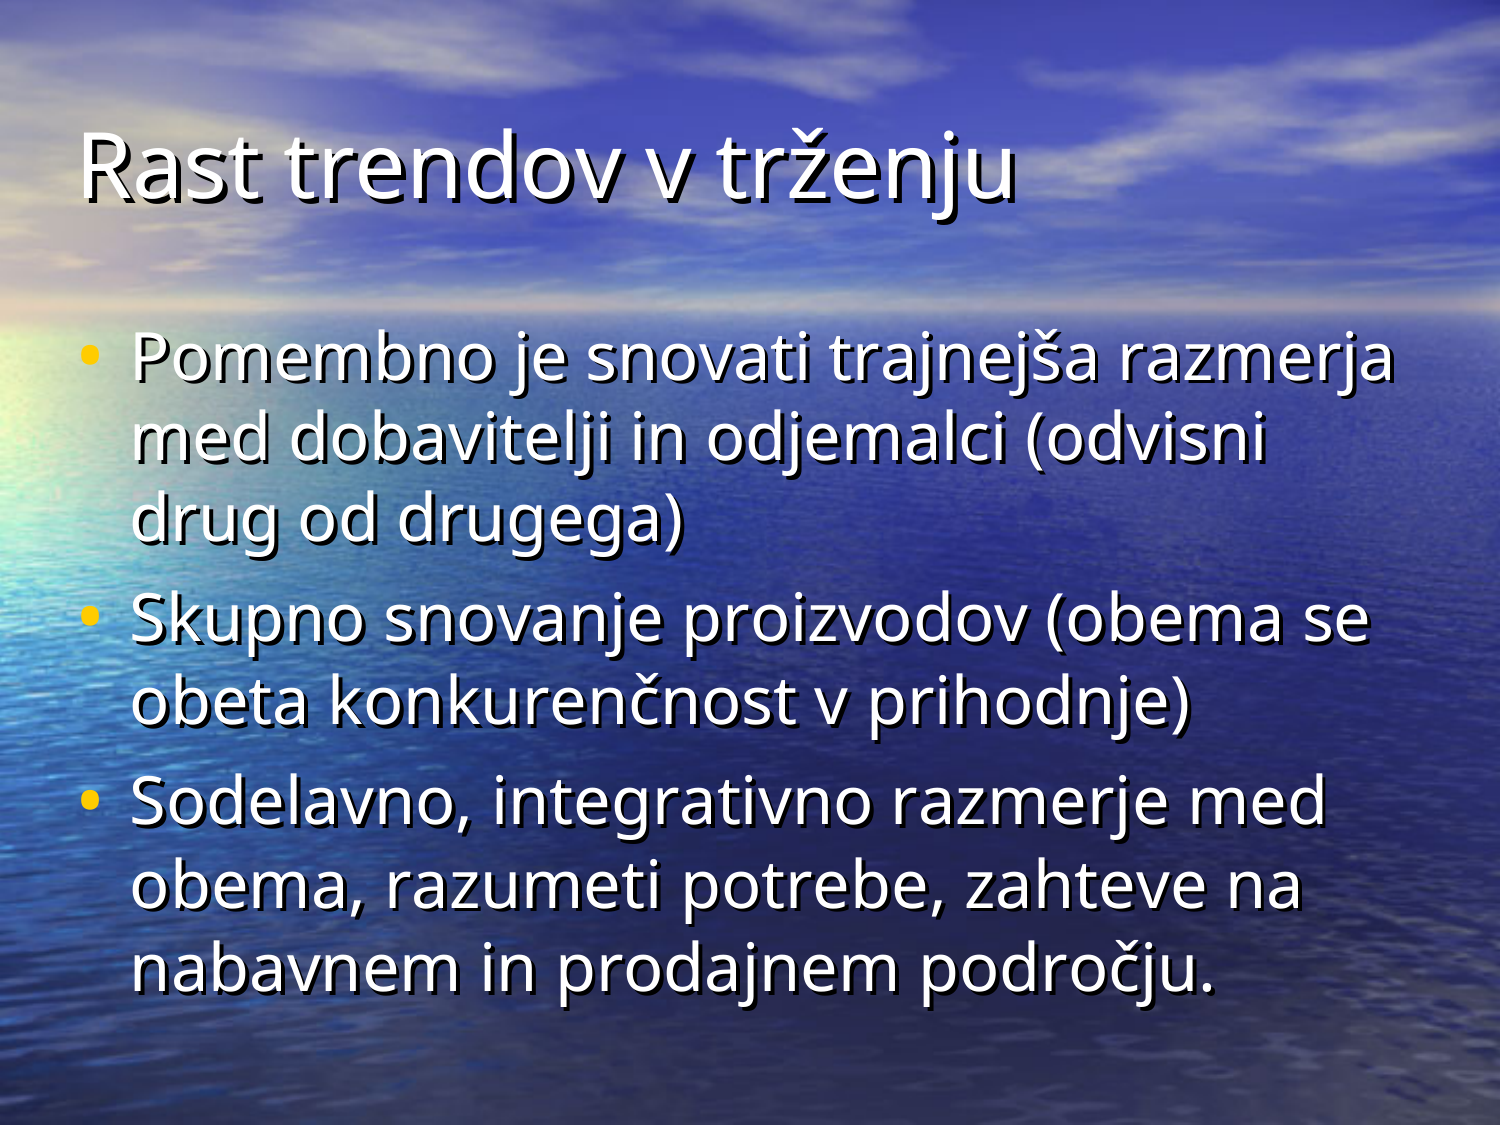

# Rast trendov v trženju
Pomembno je snovati trajnejša razmerja med dobavitelji in odjemalci (odvisni drug od drugega)
Skupno snovanje proizvodov (obema se obeta konkurenčnost v prihodnje)
Sodelavno, integrativno razmerje med obema, razumeti potrebe, zahteve na nabavnem in prodajnem področju.